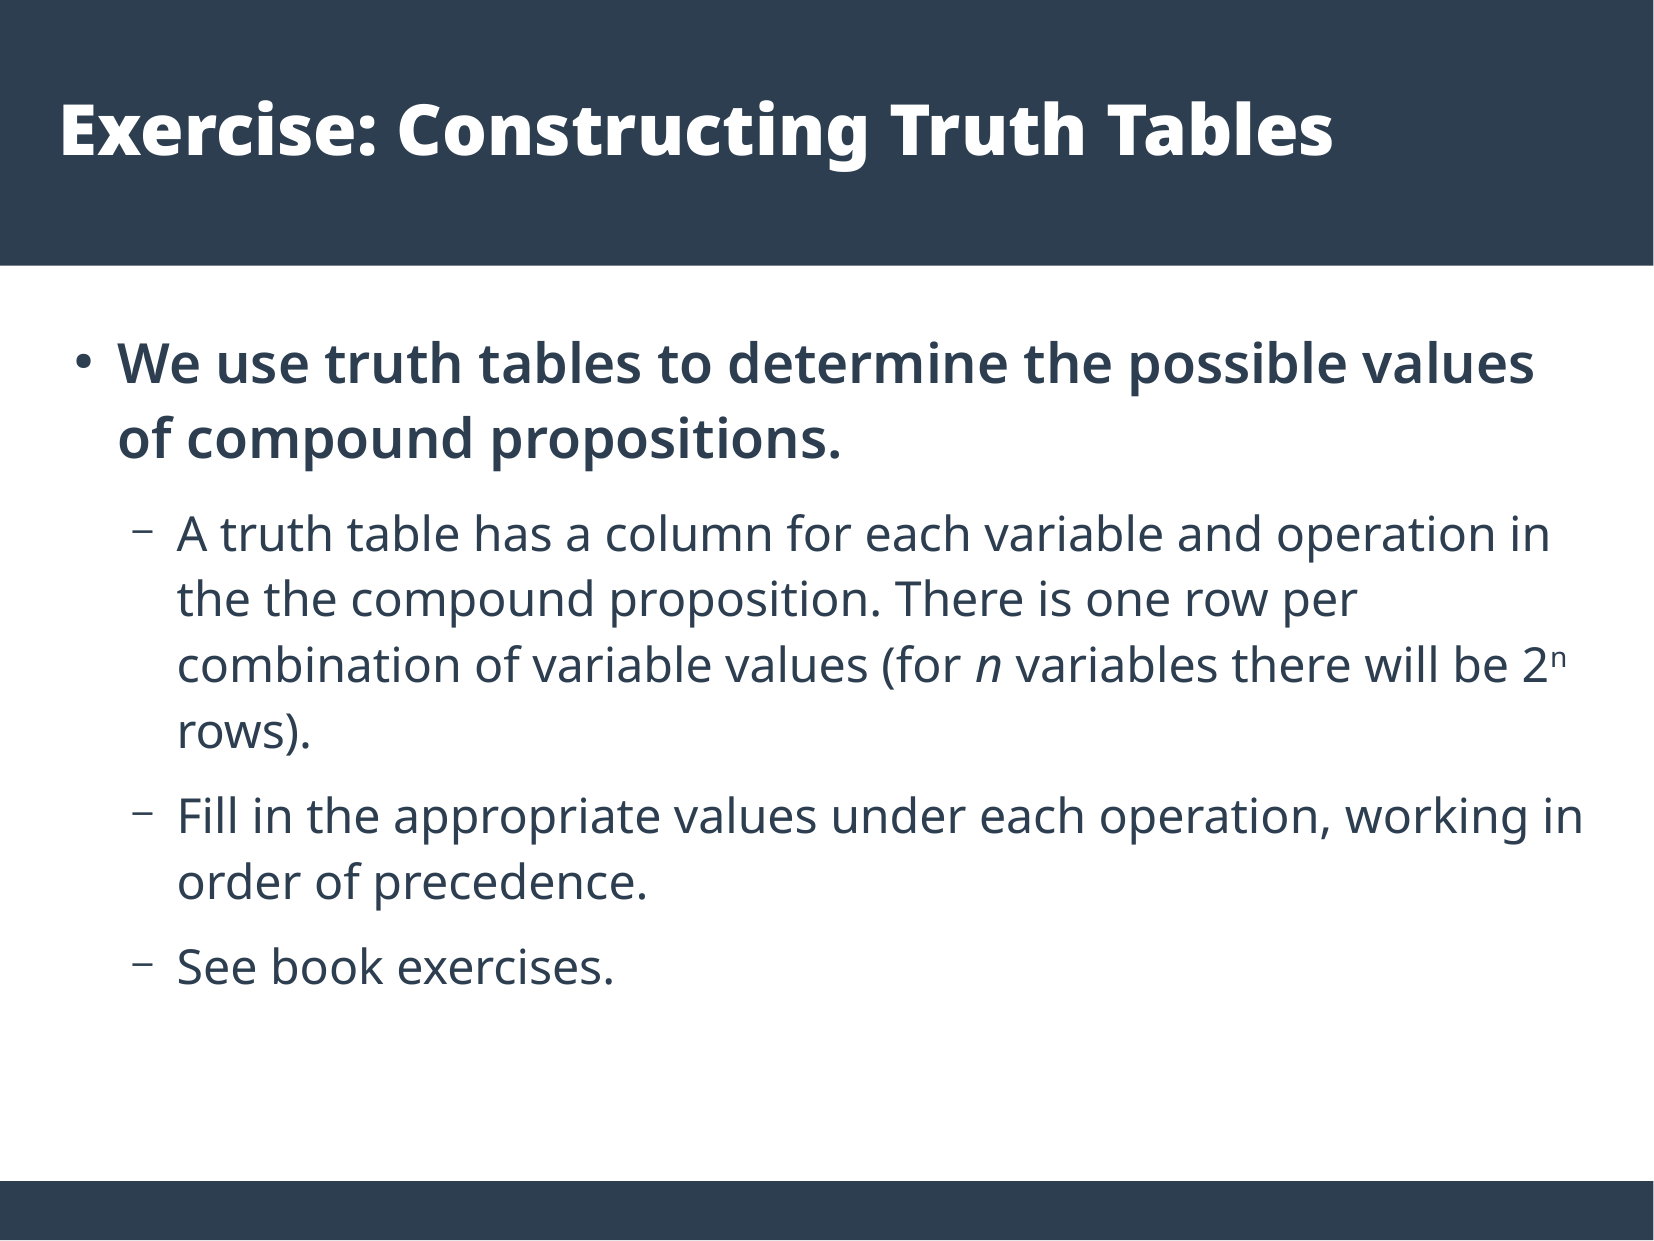

# Exercise: Constructing Truth Tables
We use truth tables to determine the possible values of compound propositions.
A truth table has a column for each variable and operation in the the compound proposition. There is one row per combination of variable values (for n variables there will be 2n rows).
Fill in the appropriate values under each operation, working in order of precedence.
See book exercises.